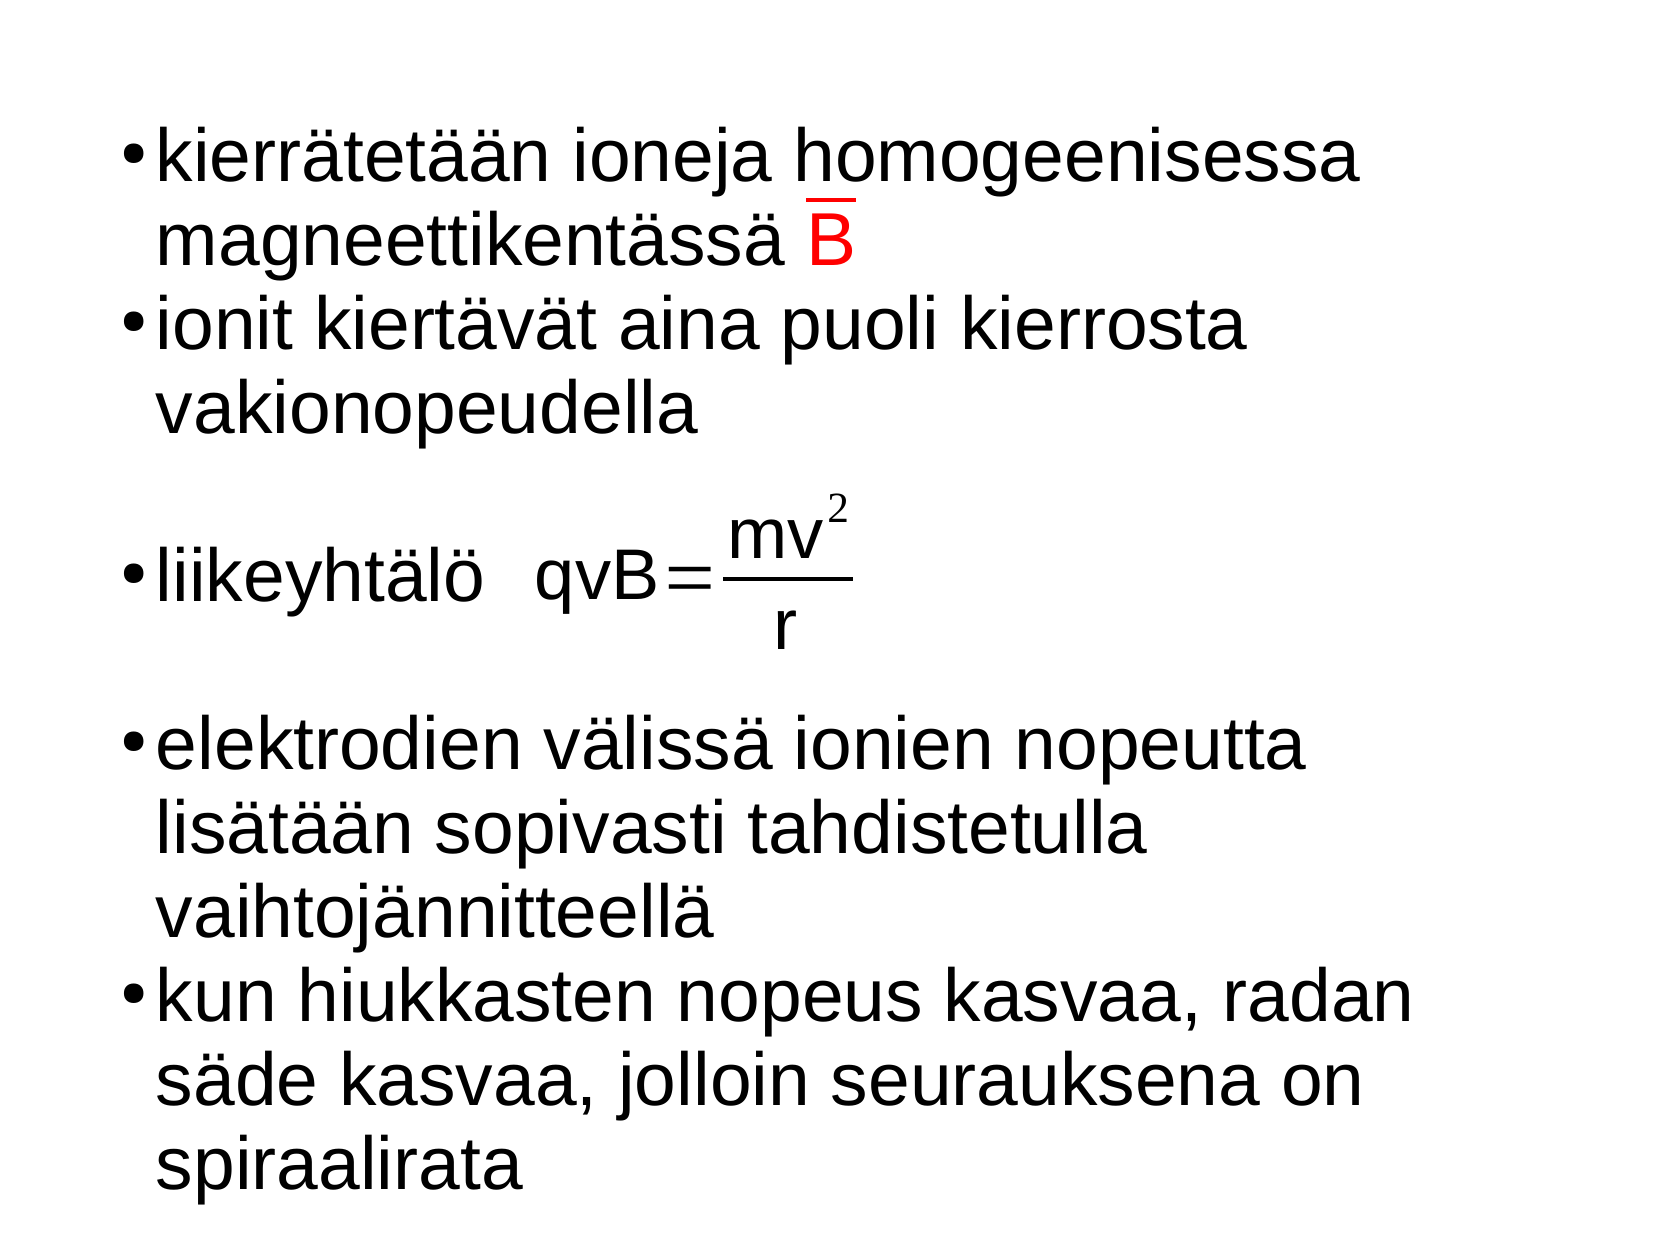

kierrätetään ioneja homogeenisessa magneettikentässä B
ionit kiertävät aina puoli kierrosta vakionopeudella
liikeyhtälö
elektrodien välissä ionien nopeutta lisätään sopivasti tahdistetulla vaihtojännitteellä
kun hiukkasten nopeus kasvaa, radan säde kasvaa, jolloin seurauksena on spiraalirata